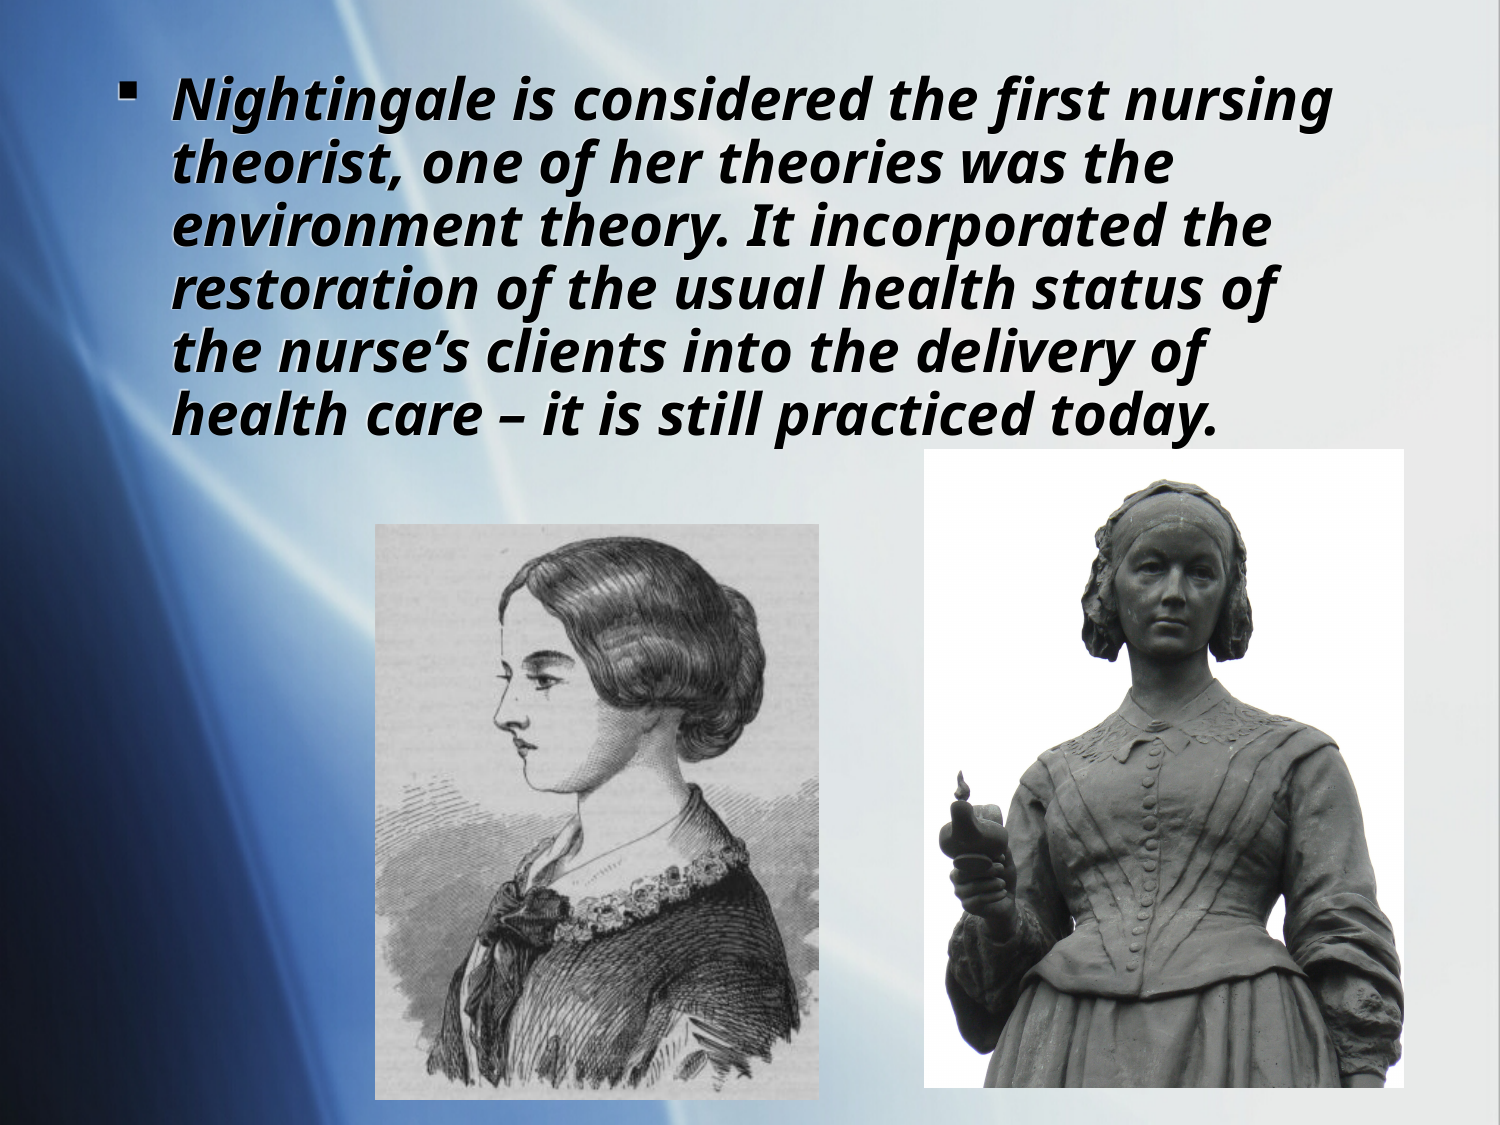

# Nightingale is considered the first nursing theorist, one of her theories was the environment theory. It incorporated the restoration of the usual health status of the nurse’s clients into the delivery of health care – it is still practiced today.